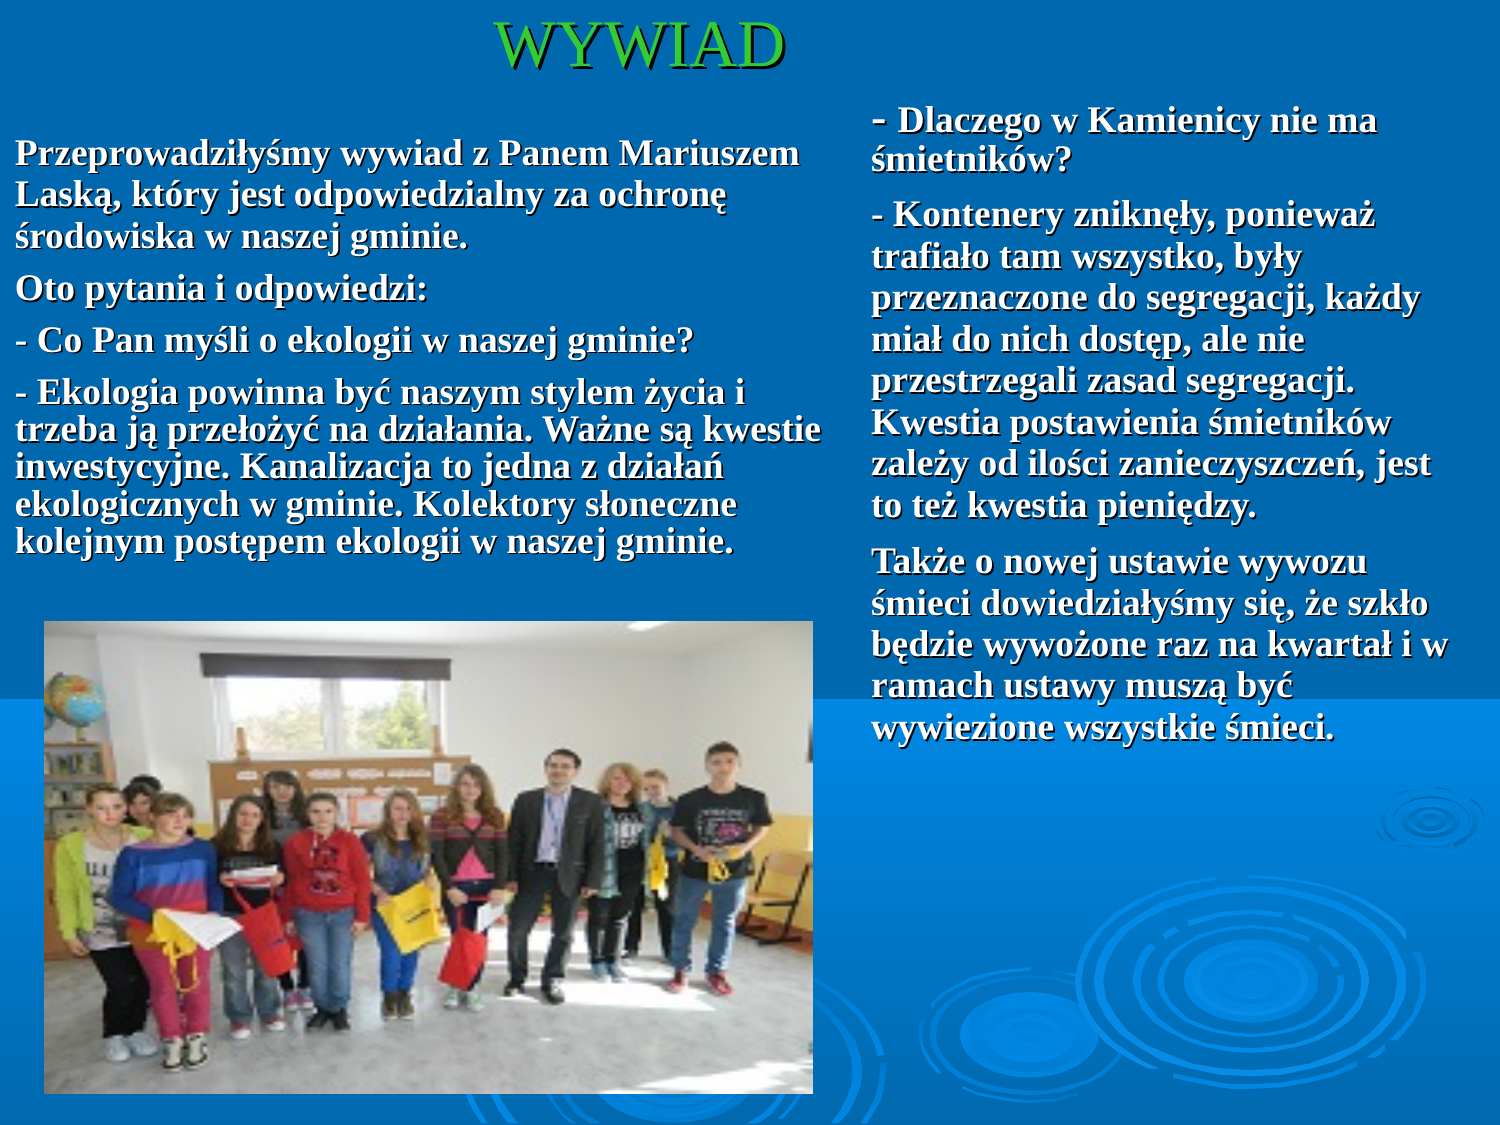

WYWIAD
Przeprowadziłyśmy wywiad z Panem Mariuszem Laską, który jest odpowiedzialny za ochronę środowiska w naszej gminie.
Oto pytania i odpowiedzi:
- Co Pan myśli o ekologii w naszej gminie?
- Ekologia powinna być naszym stylem życia i trzeba ją przełożyć na działania. Ważne są kwestie inwestycyjne. Kanalizacja to jedna z działań ekologicznych w gminie. Kolektory słoneczne kolejnym postępem ekologii w naszej gminie.
- Dlaczego w Kamienicy nie ma śmietników?
- Kontenery zniknęły, ponieważ trafiało tam wszystko, były przeznaczone do segregacji, każdy miał do nich dostęp, ale nie przestrzegali zasad segregacji. Kwestia postawienia śmietników zależy od ilości zanieczyszczeń, jest to też kwestia pieniędzy.
Także o nowej ustawie wywozu śmieci dowiedziałyśmy się, że szkło będzie wywożone raz na kwartał i w ramach ustawy muszą być wywiezione wszystkie śmieci.